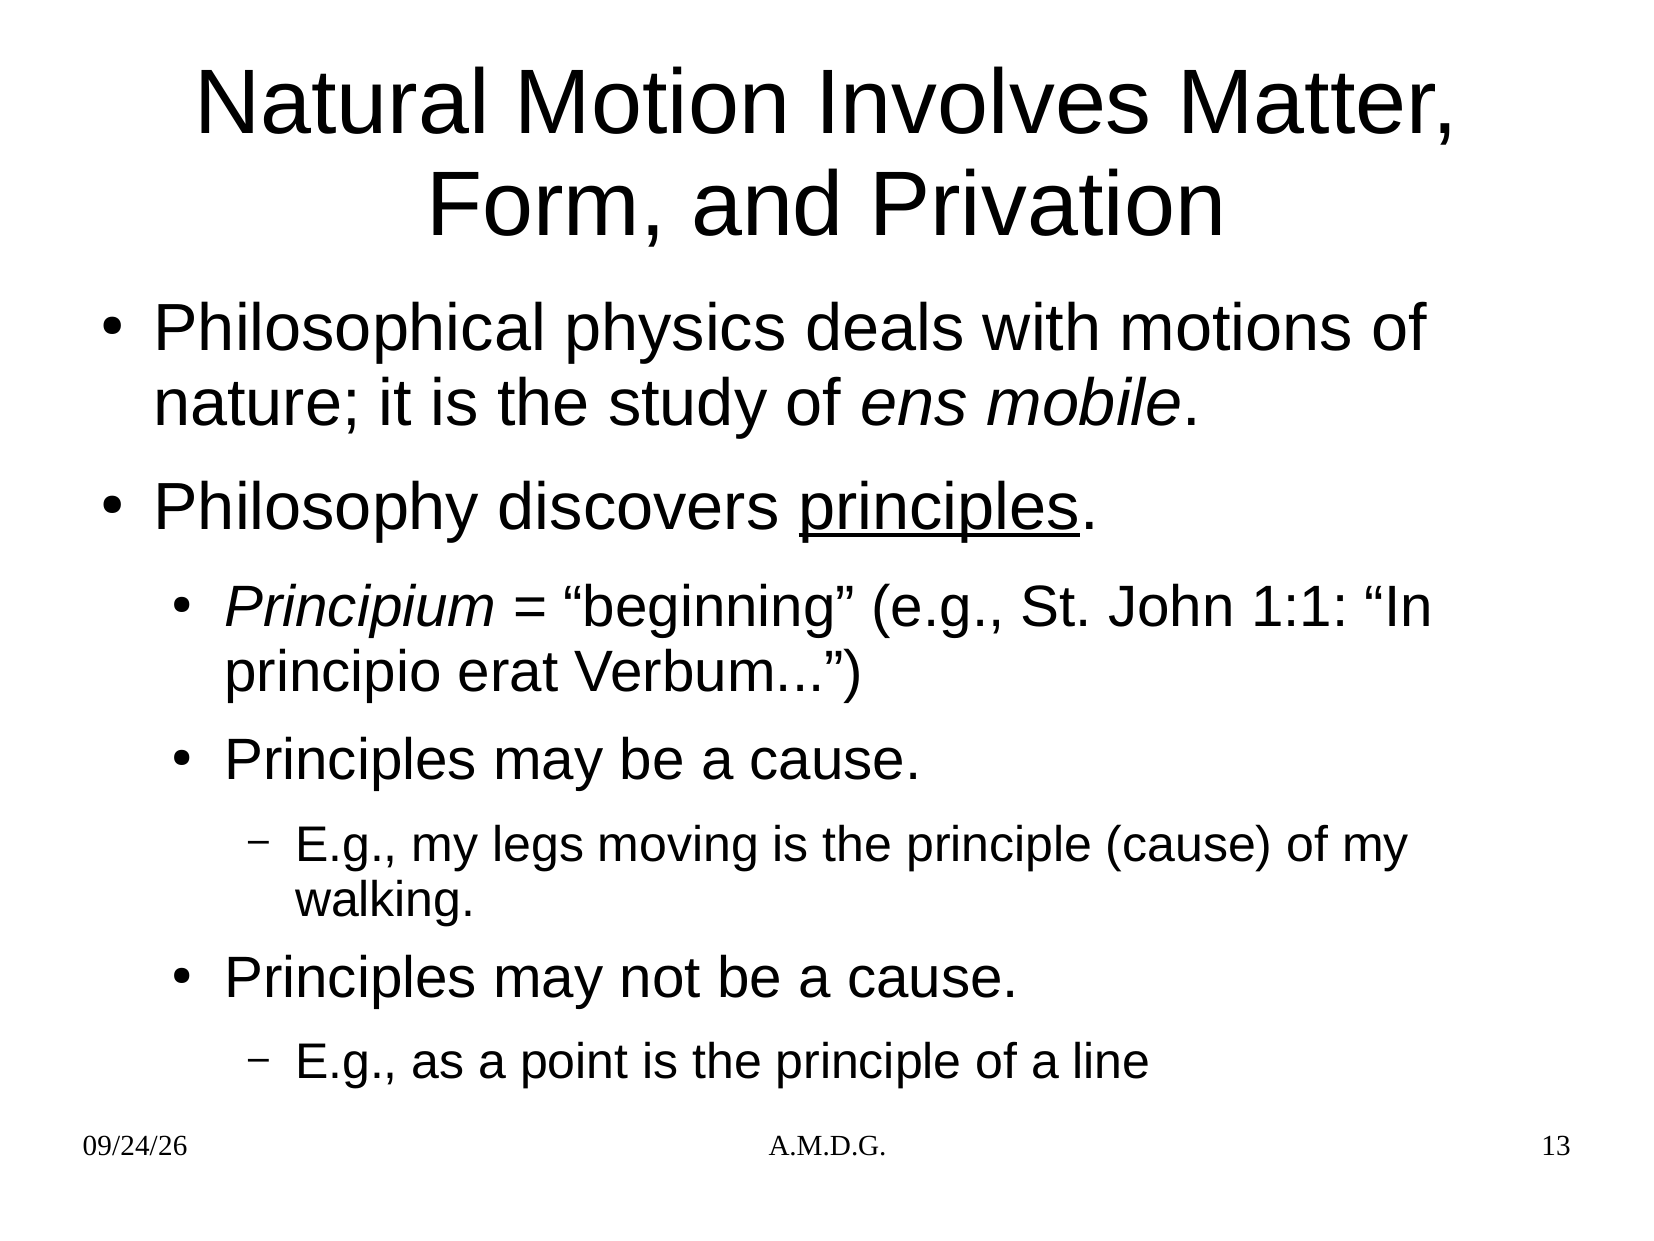

# Natural Motion Involves Matter, Form, and Privation
Philosophical physics deals with motions of nature; it is the study of ens mobile.
Philosophy discovers principles.
Principium = “beginning” (e.g., St. John 1:1: “In principio erat Verbum...”)
Principles may be a cause.
E.g., my legs moving is the principle (cause) of my walking.
Principles may not be a cause.
E.g., as a point is the principle of a line
A.M.D.G.
13